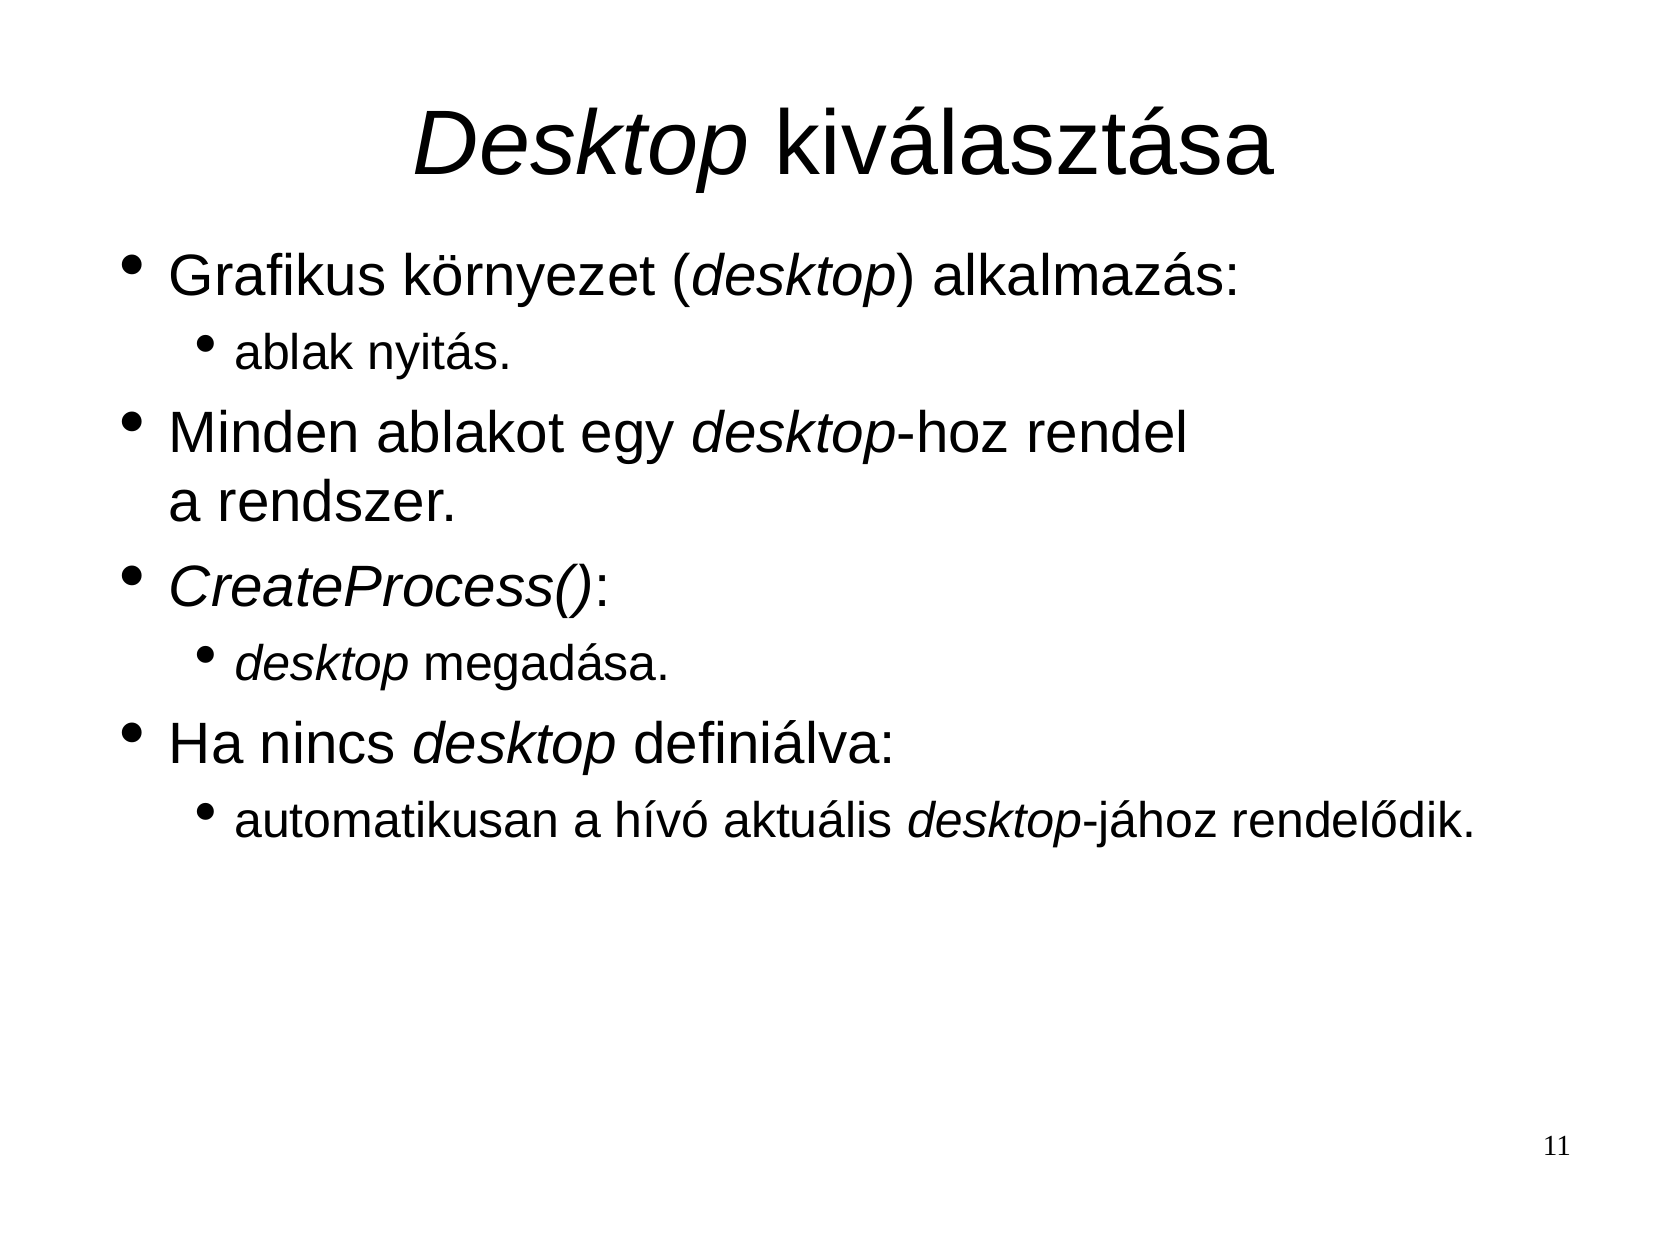

# Desktop kiválasztása
Grafikus környezet (desktop) alkalmazás:
ablak nyitás.
Minden ablakot egy desktop-hoz rendel
a rendszer.
CreateProcess():
desktop megadása.
Ha nincs desktop definiálva:
automatikusan a hívó aktuális desktop-jához rendelődik.
11